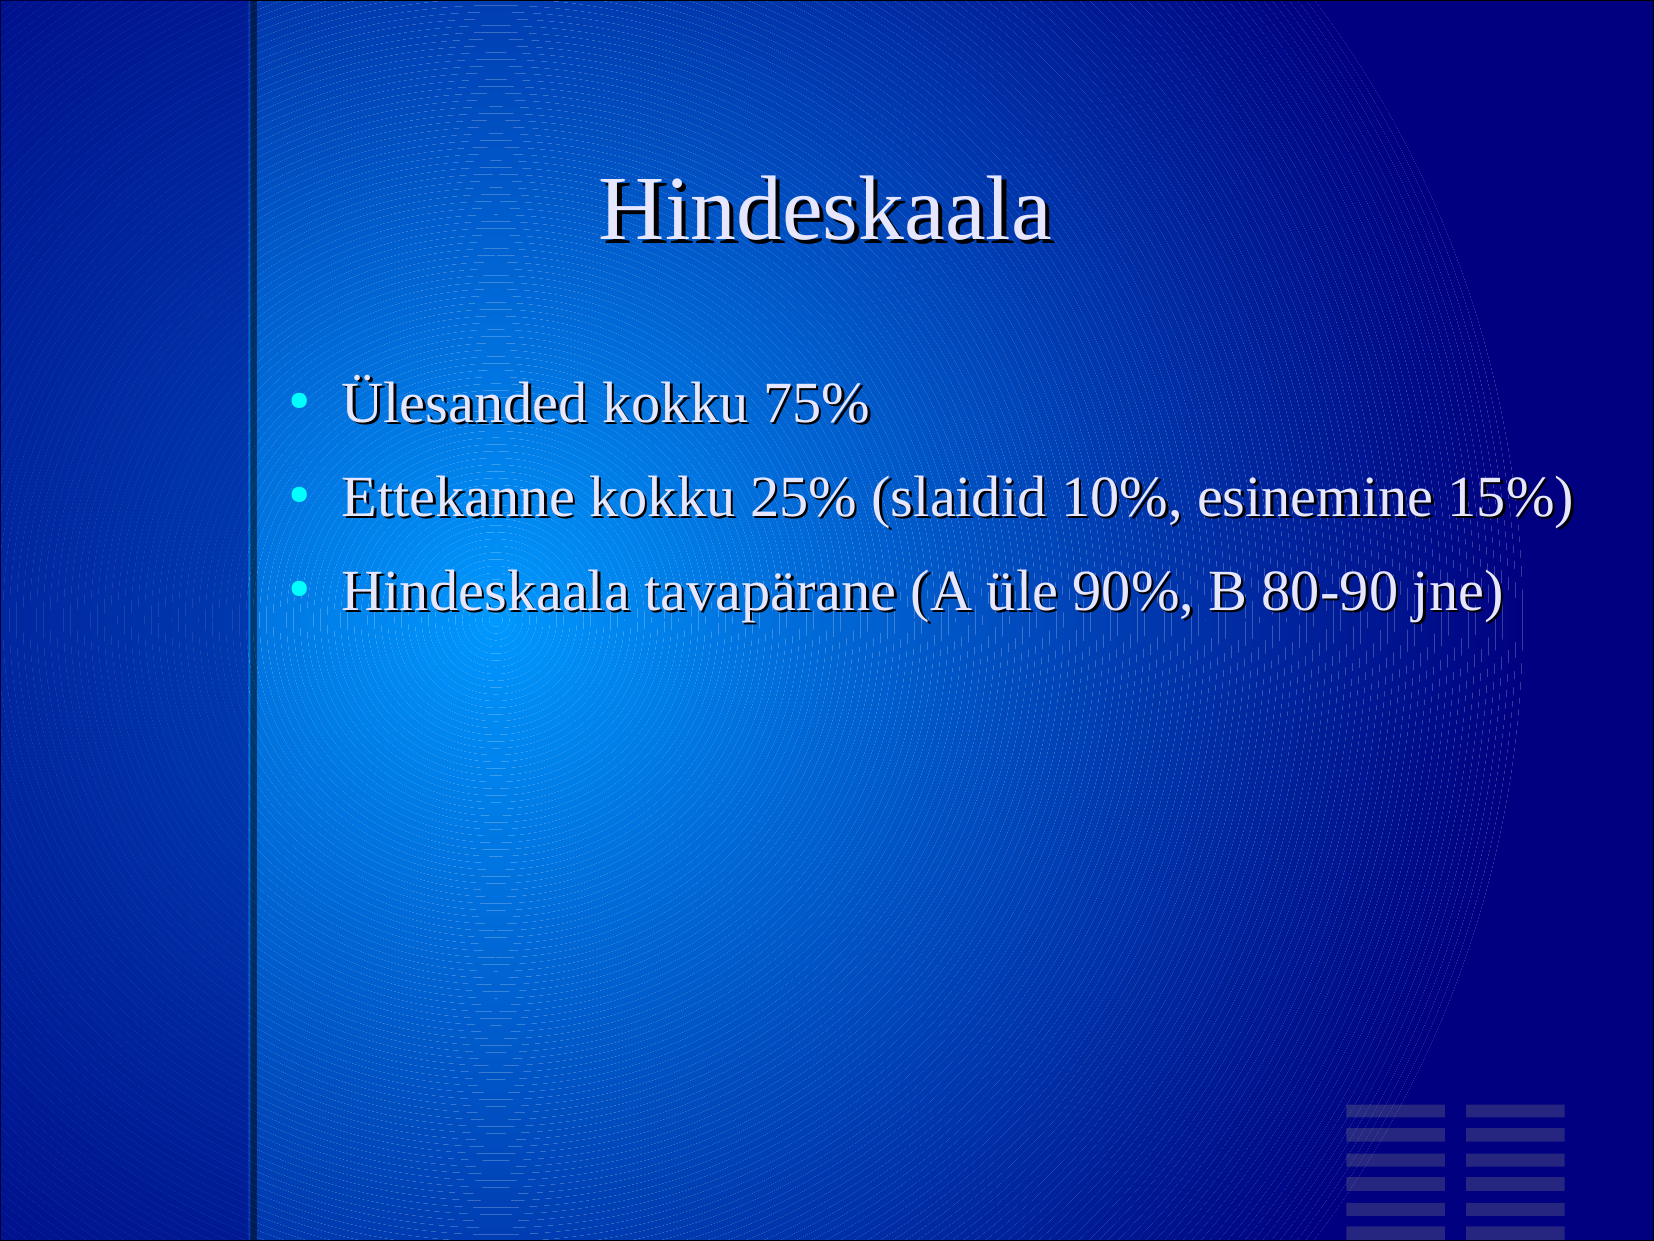

# Hindeskaala
Ülesanded kokku 75%
Ettekanne kokku 25% (slaidid 10%, esinemine 15%)
Hindeskaala tavapärane (A üle 90%, B 80-90 jne)